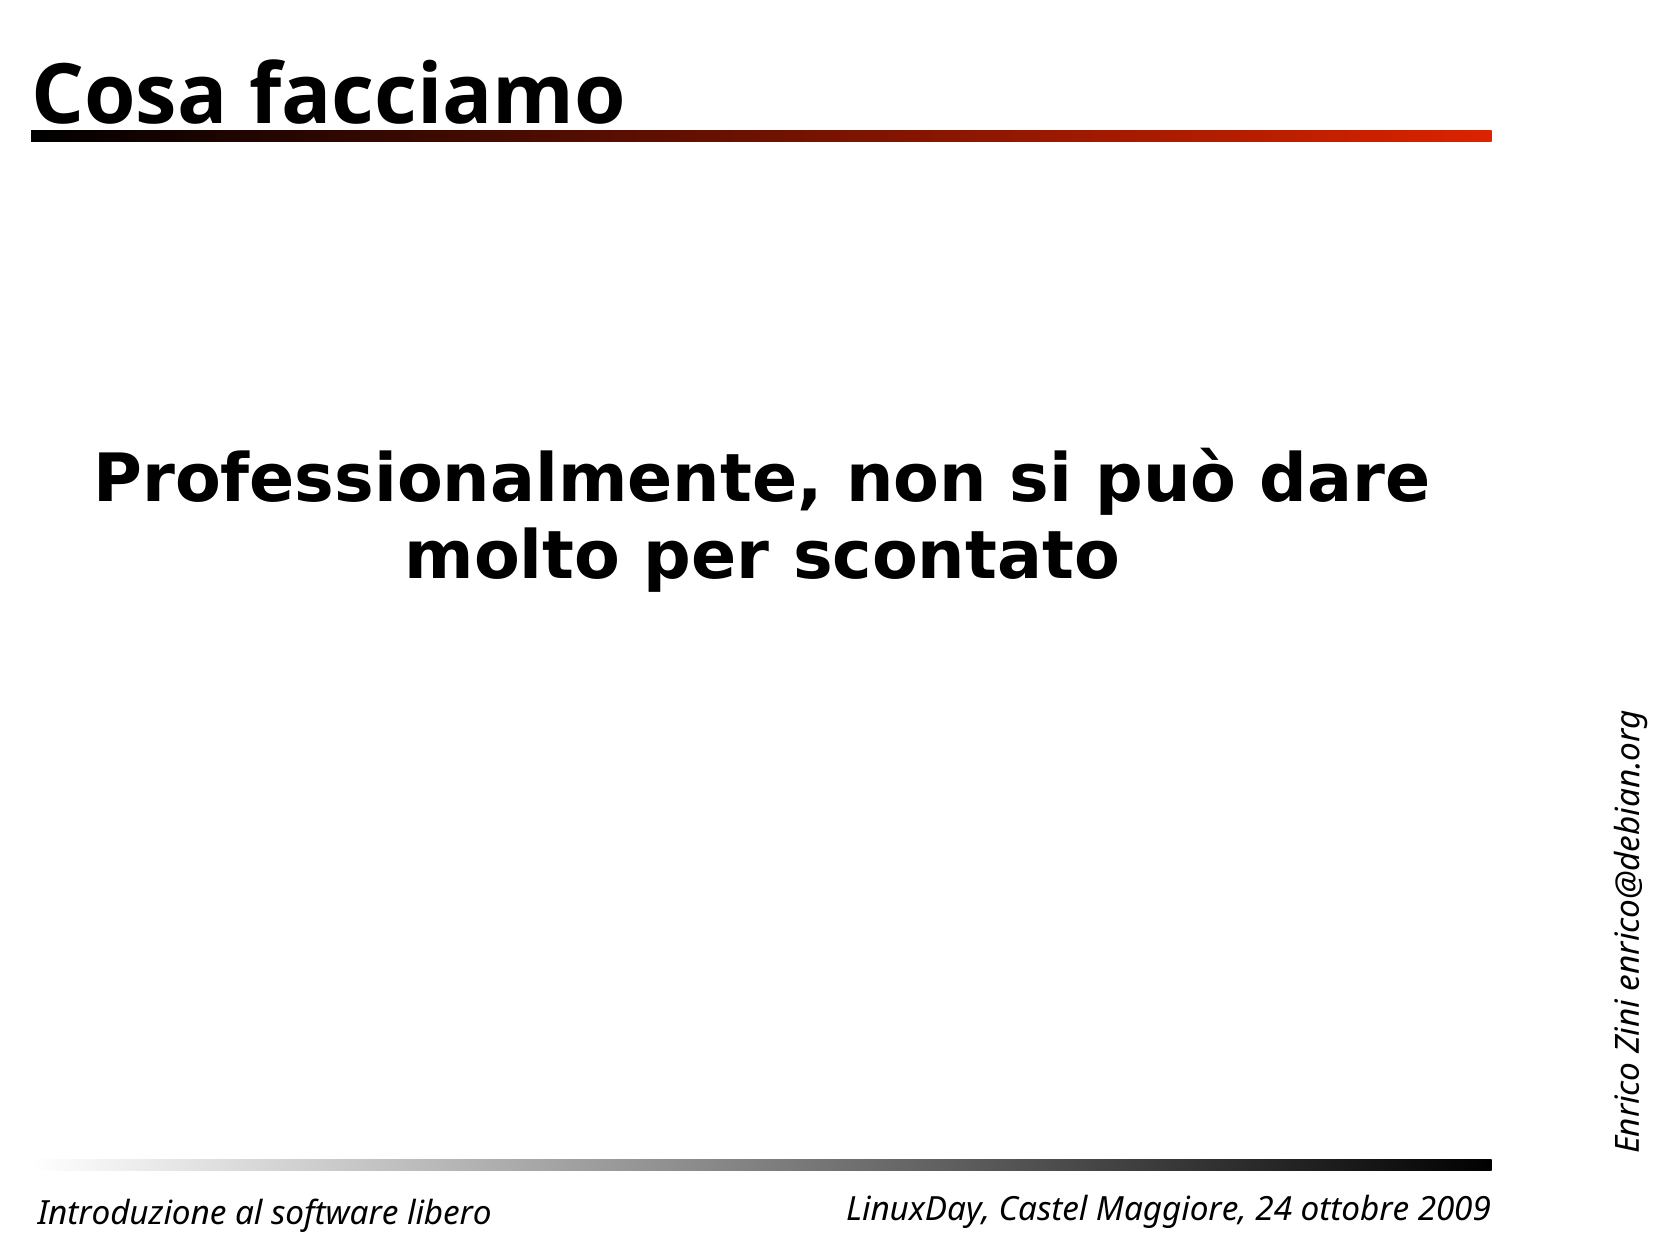

Cosa facciamo
Professionalmente, non si può dare molto per scontato